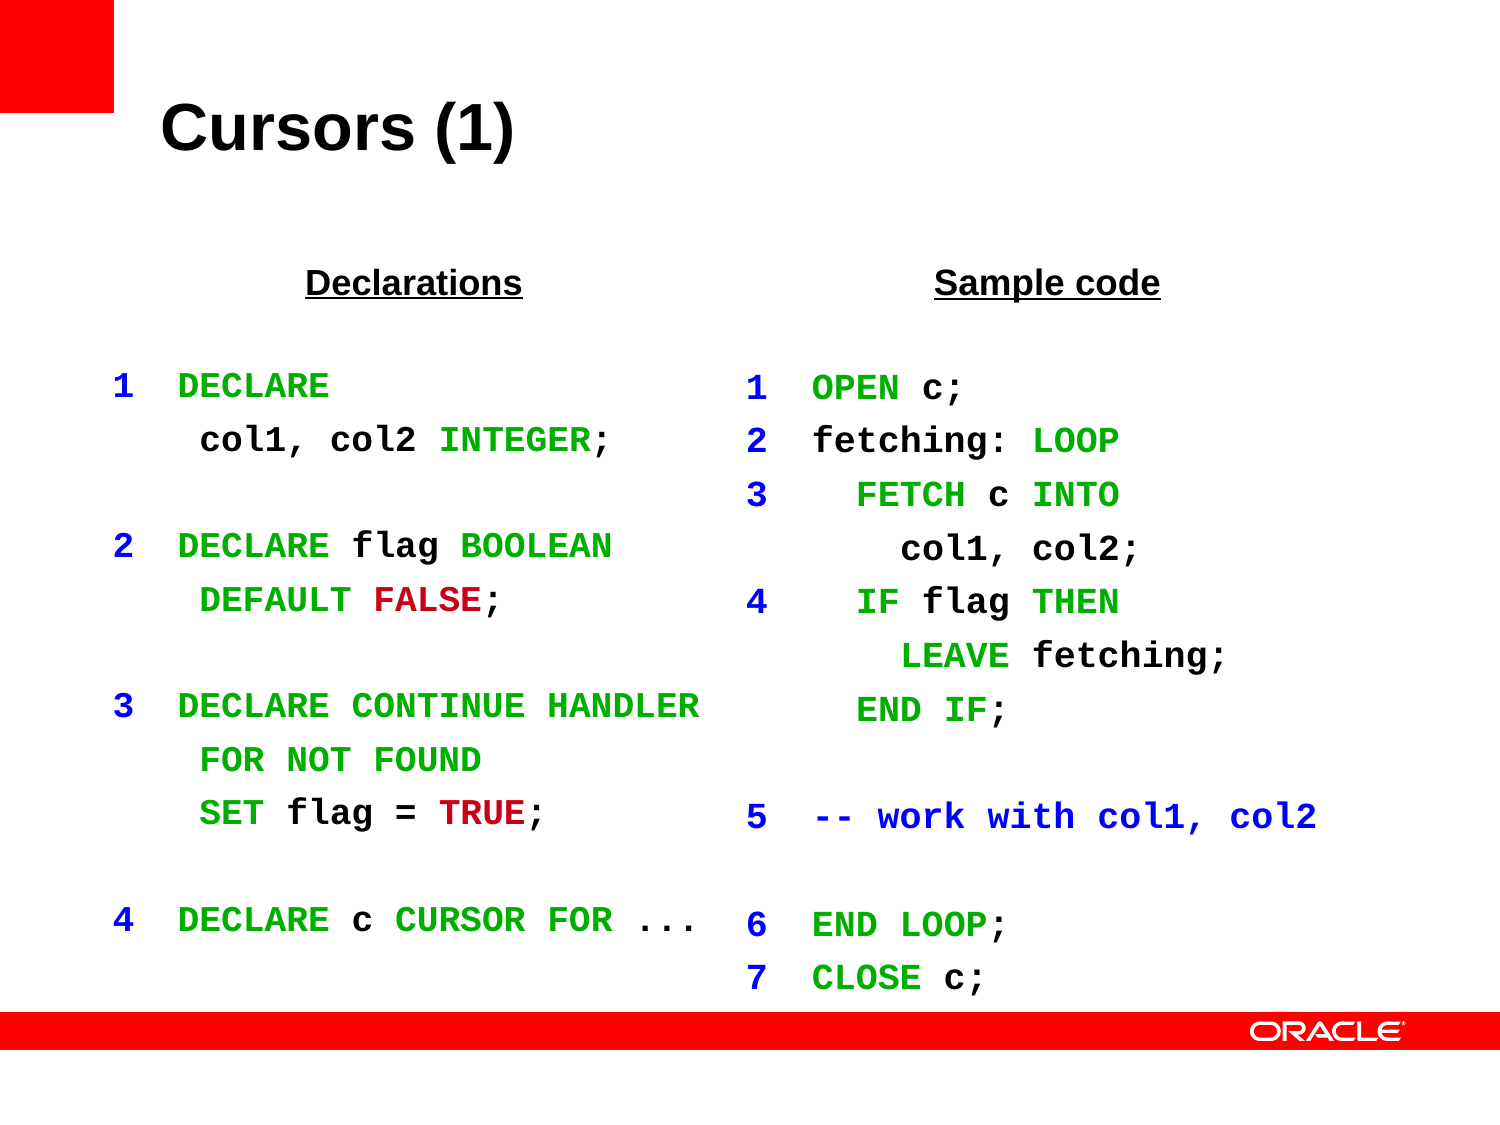

# Cursors (1)
Declarations
1 DECLARE
 col1, col2 INTEGER;
2 DECLARE flag BOOLEAN
 DEFAULT FALSE;
3 DECLARE CONTINUE HANDLER
 FOR NOT FOUND
 SET flag = TRUE;
4 DECLARE c CURSOR FOR ...
Sample code
1 OPEN c;
2 fetching: LOOP
3 FETCH c INTO
 col1, col2;
4 IF flag THEN
 LEAVE fetching;
 END IF;
5 -- work with col1, col2
6 END LOOP;
7 CLOSE c;